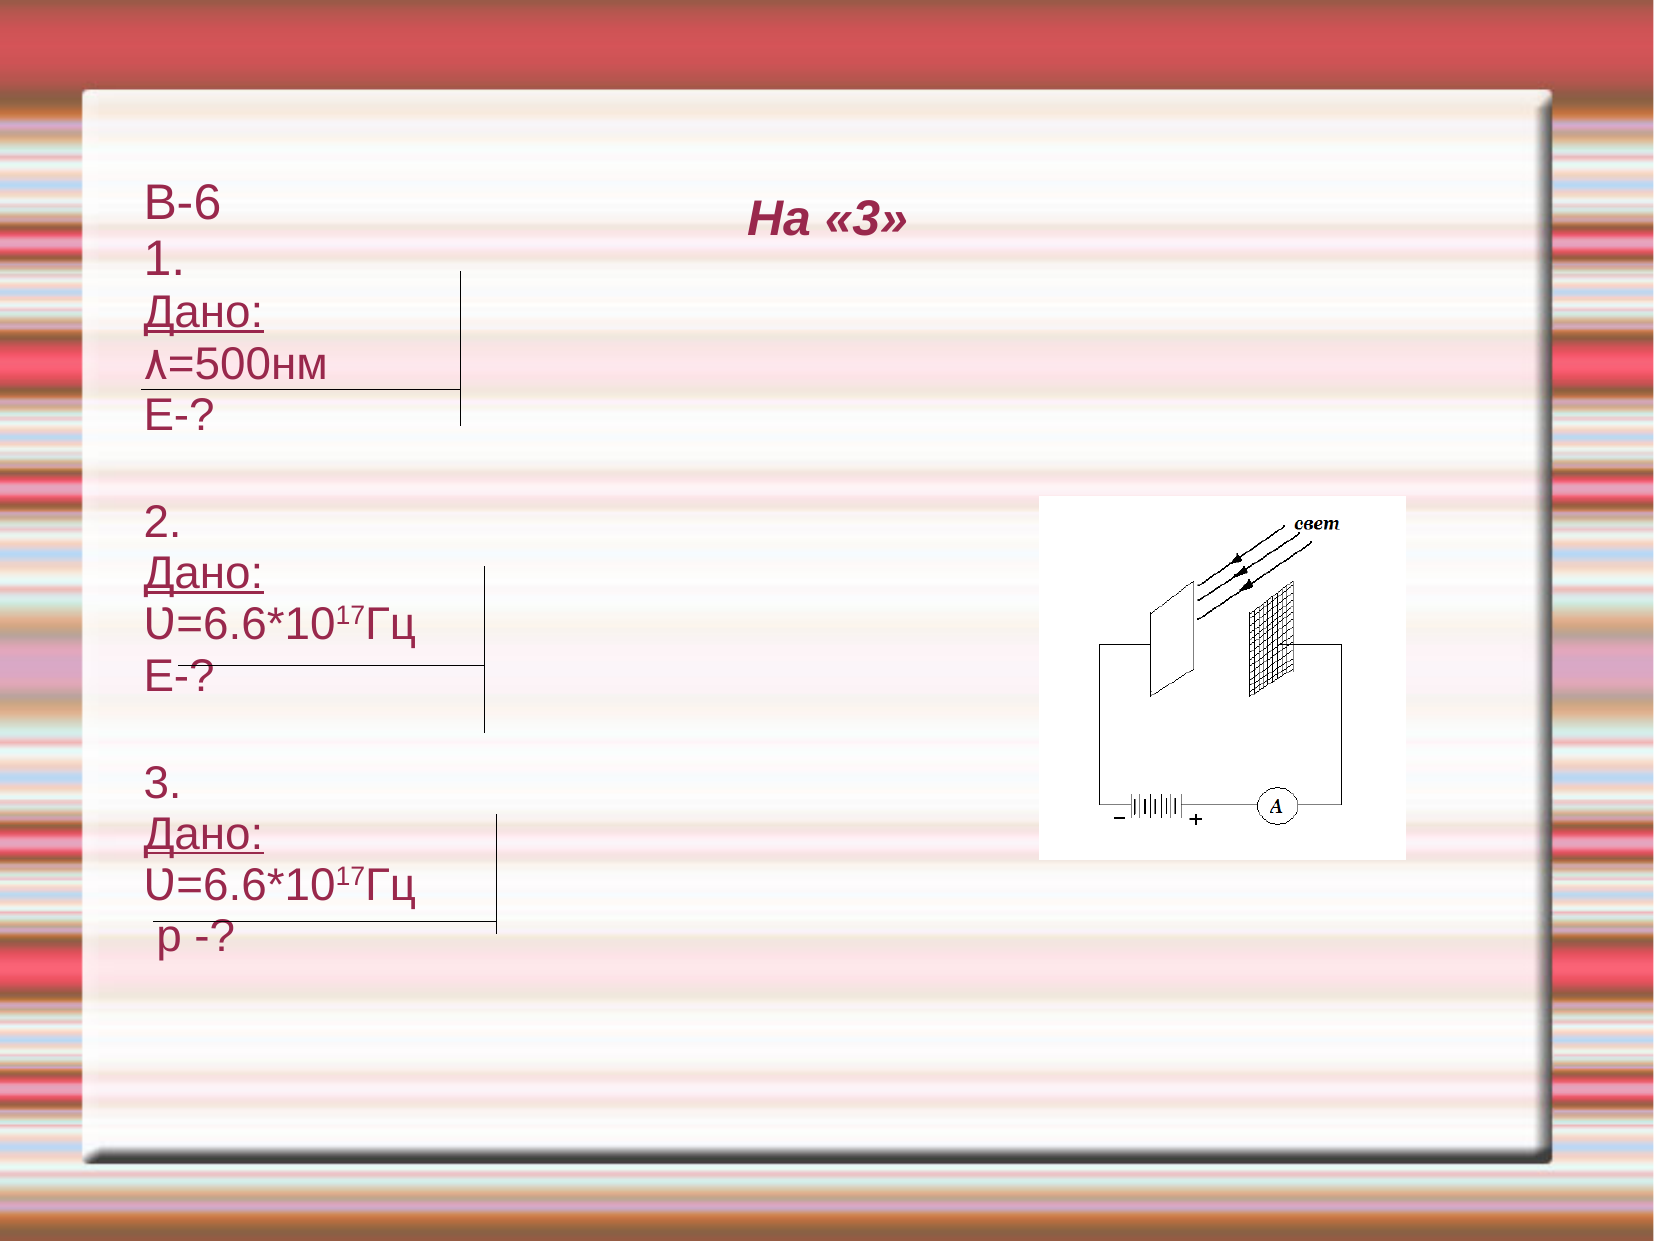

# На «3»
В-6
1.
Дано:
٨=500нм
Е-?
2.
Дано:
Ʋ=6.6*1017Гц
Е-?
3.
Дано:
Ʋ=6.6*1017Гц
 р -?